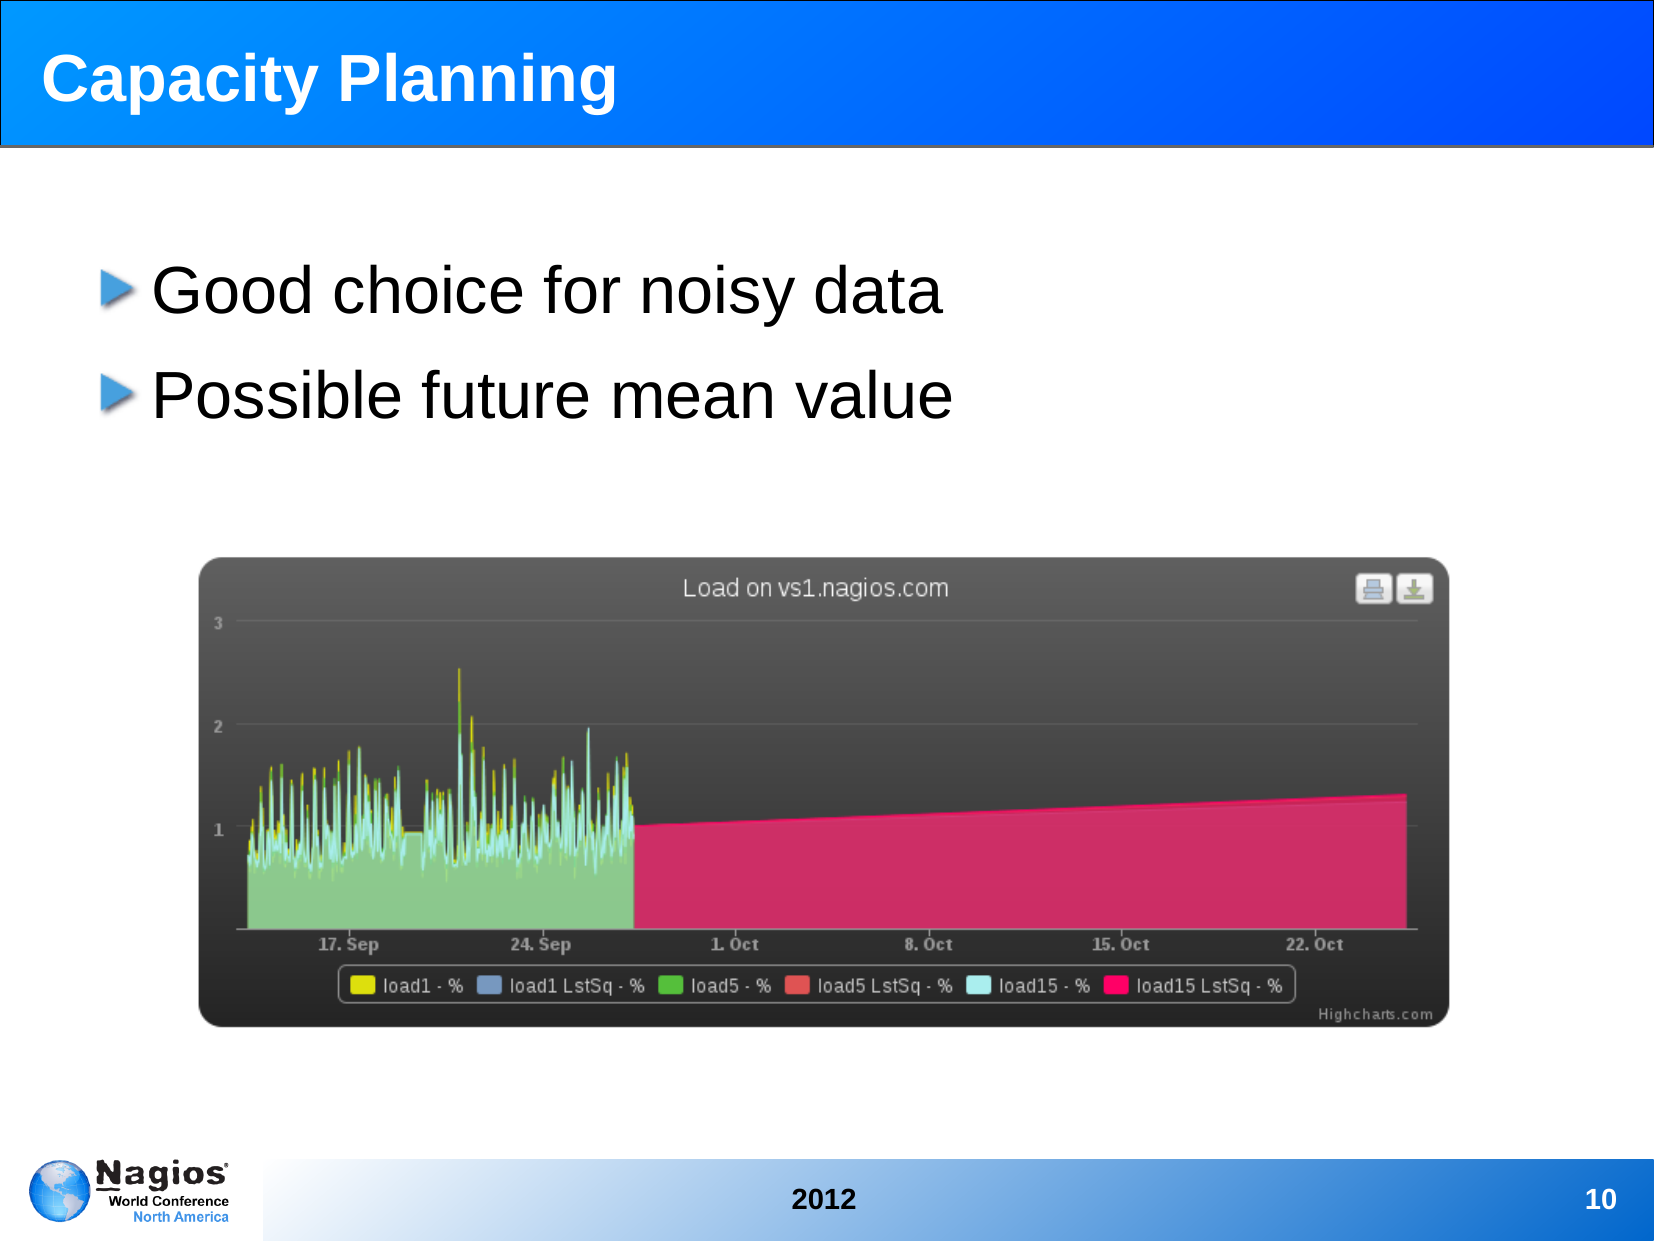

# Capacity Planning
Good choice for noisy data
Possible future mean value
2011
10